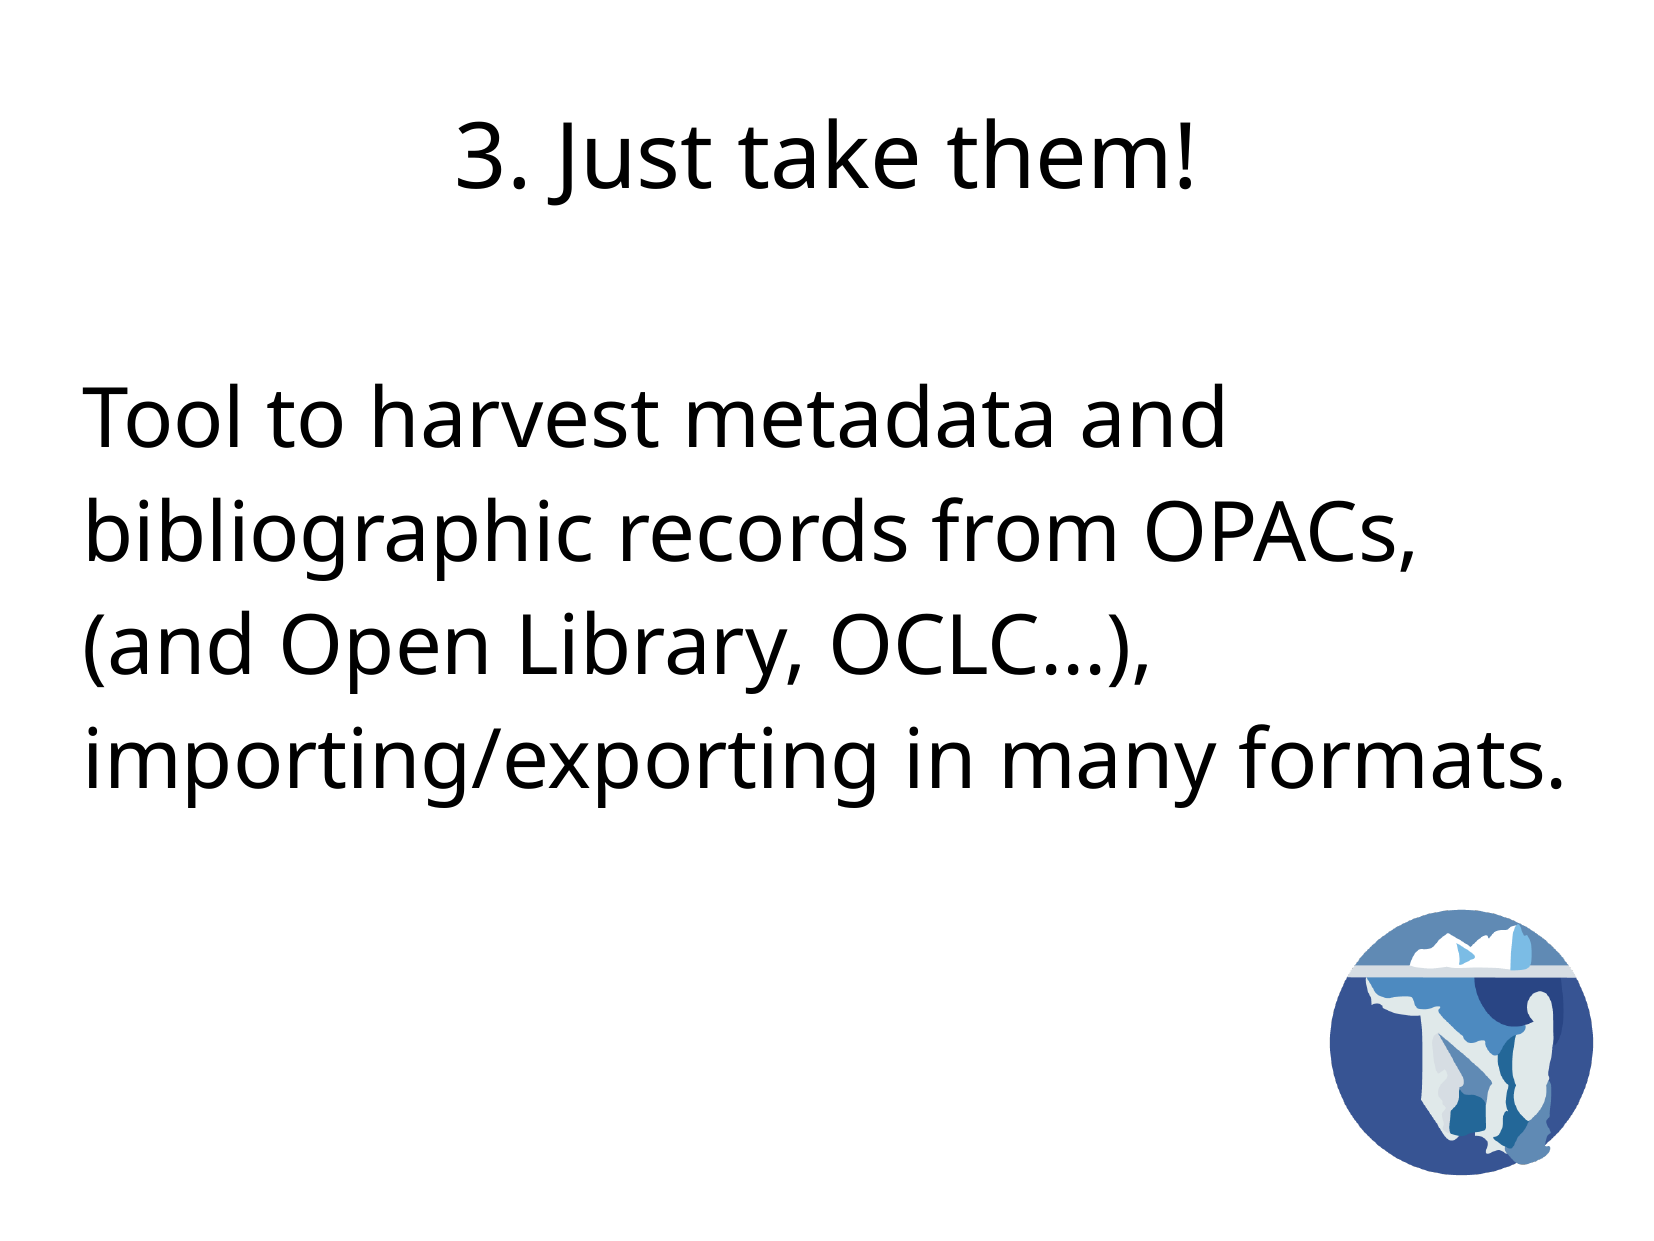

# 3. Just take them!
Tool to harvest metadata and bibliographic records from OPACs, (and Open Library, OCLC...), importing/exporting in many formats.